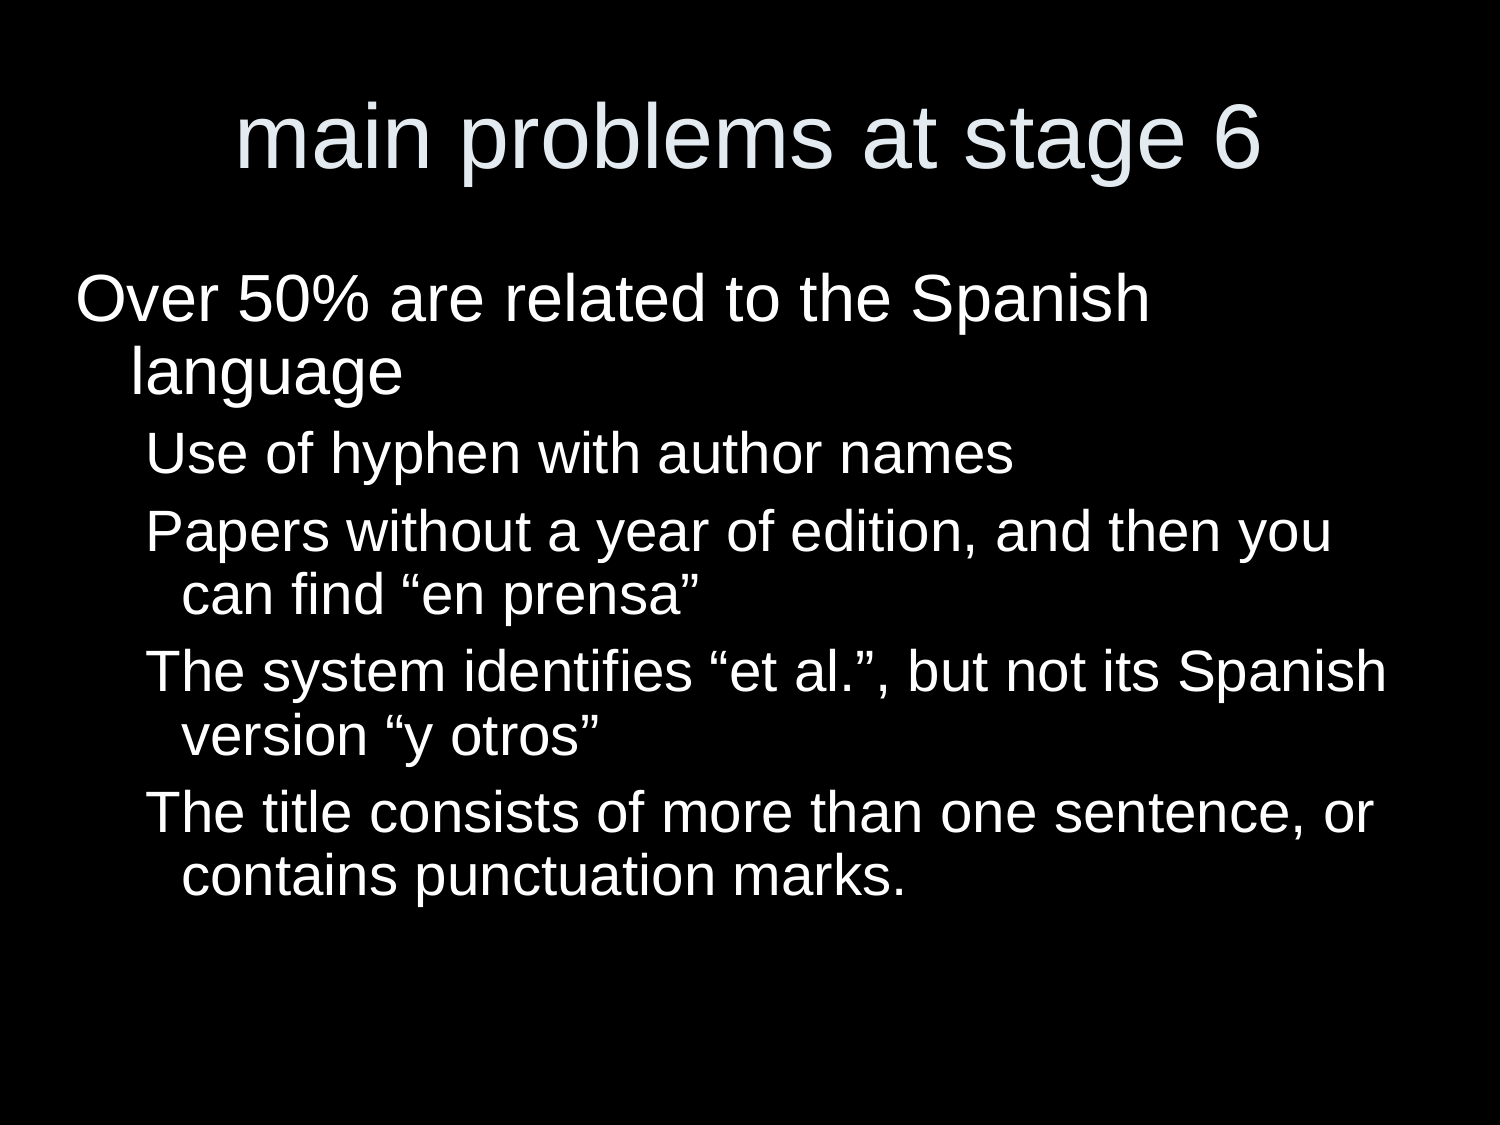

# main problems at stage 6
Over 50% are related to the Spanish language
Use of hyphen with author names
Papers without a year of edition, and then you can find “en prensa”
The system identifies “et al.”, but not its Spanish version “y otros”
The title consists of more than one sentence, or contains punctuation marks.